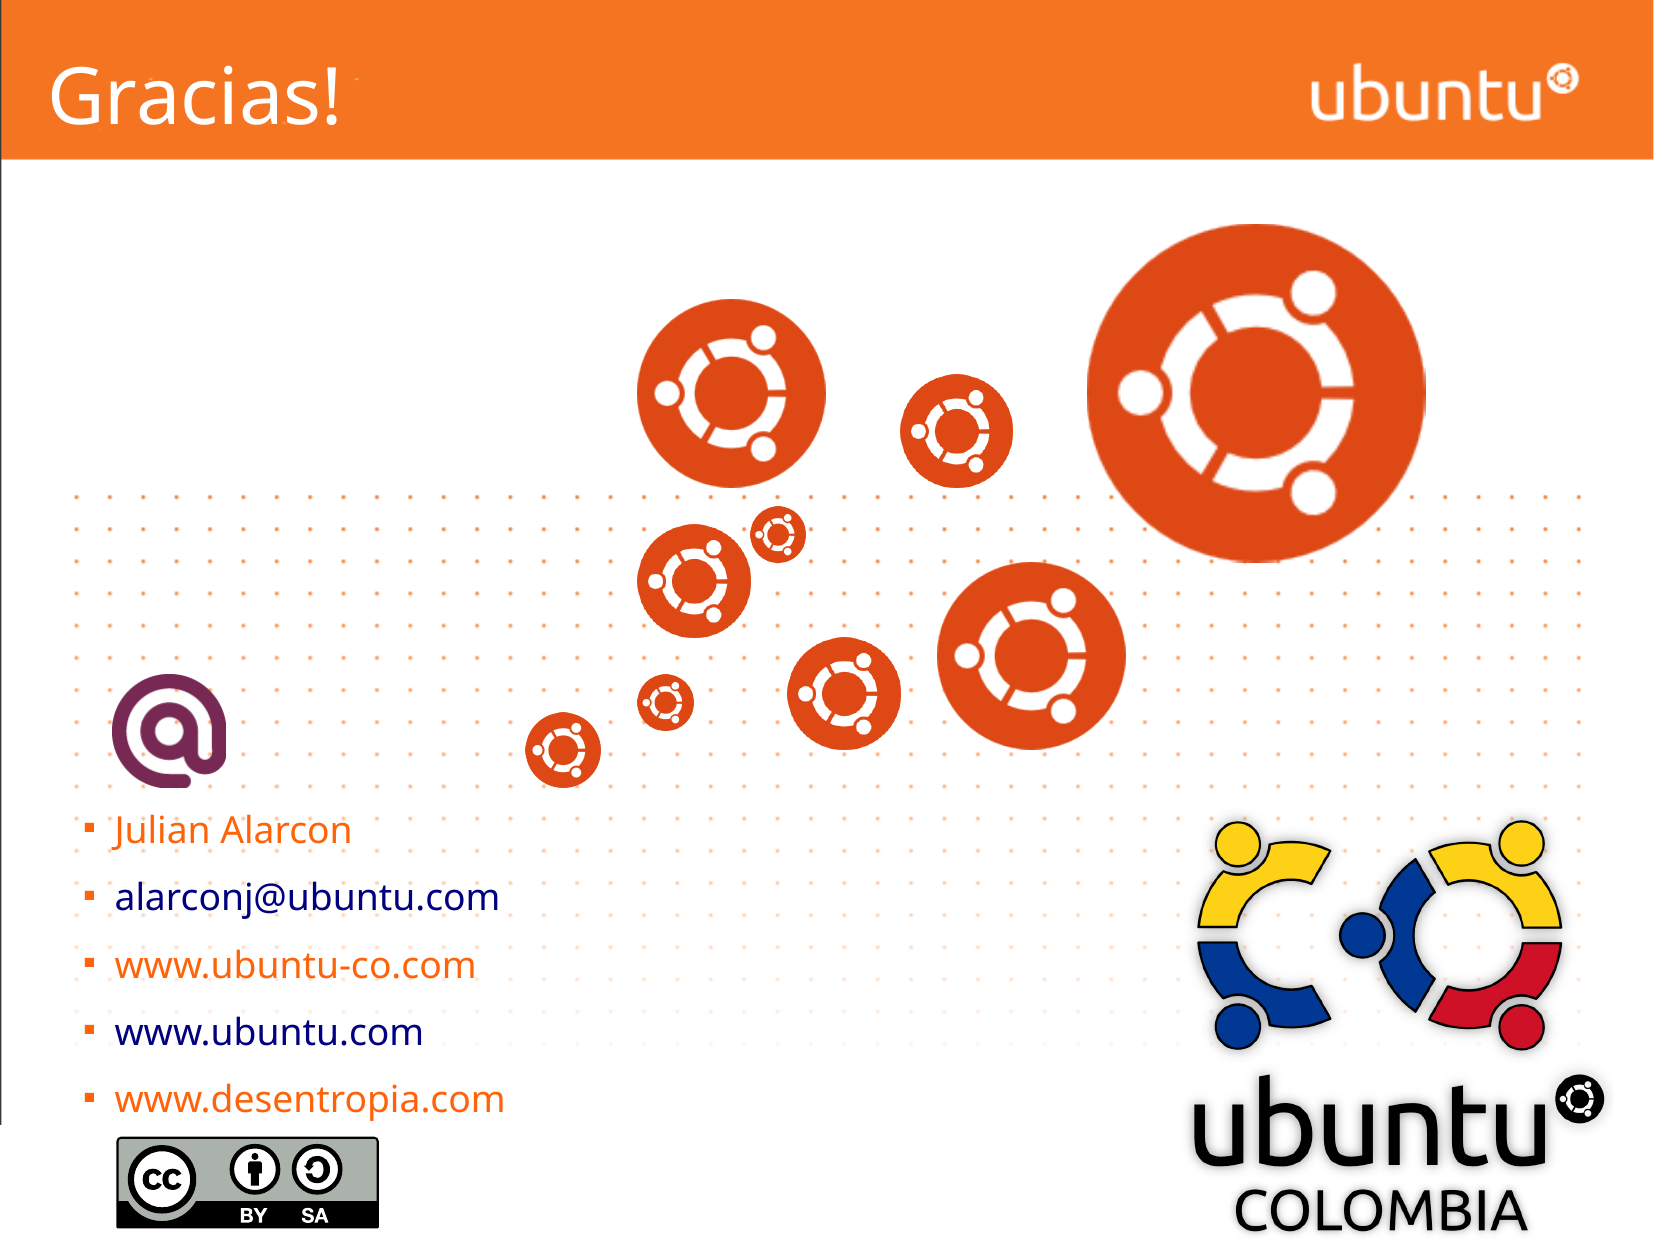

# Gracias!
Julian Alarcon
alarconj@ubuntu.com
www.ubuntu-co.com
www.ubuntu.com
www.desentropia.com